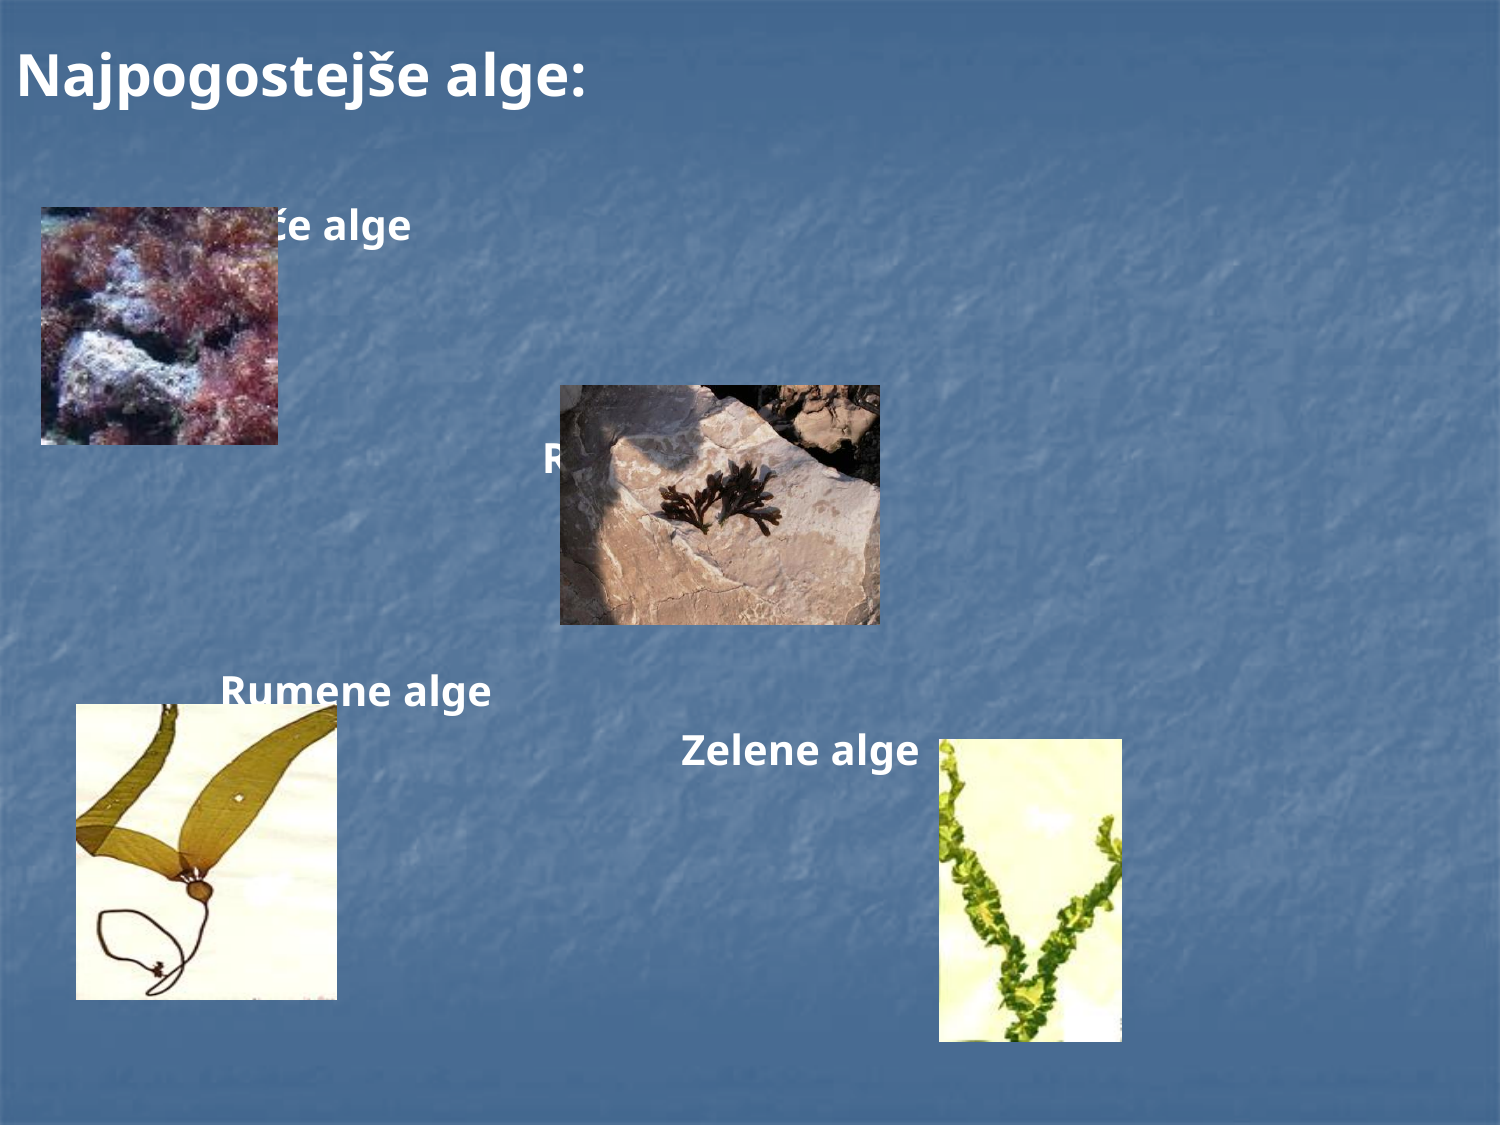

Najpogostejše alge:
 Rdeče alge
 Rjave alge
 Rumene alge
 Zelene alge
#